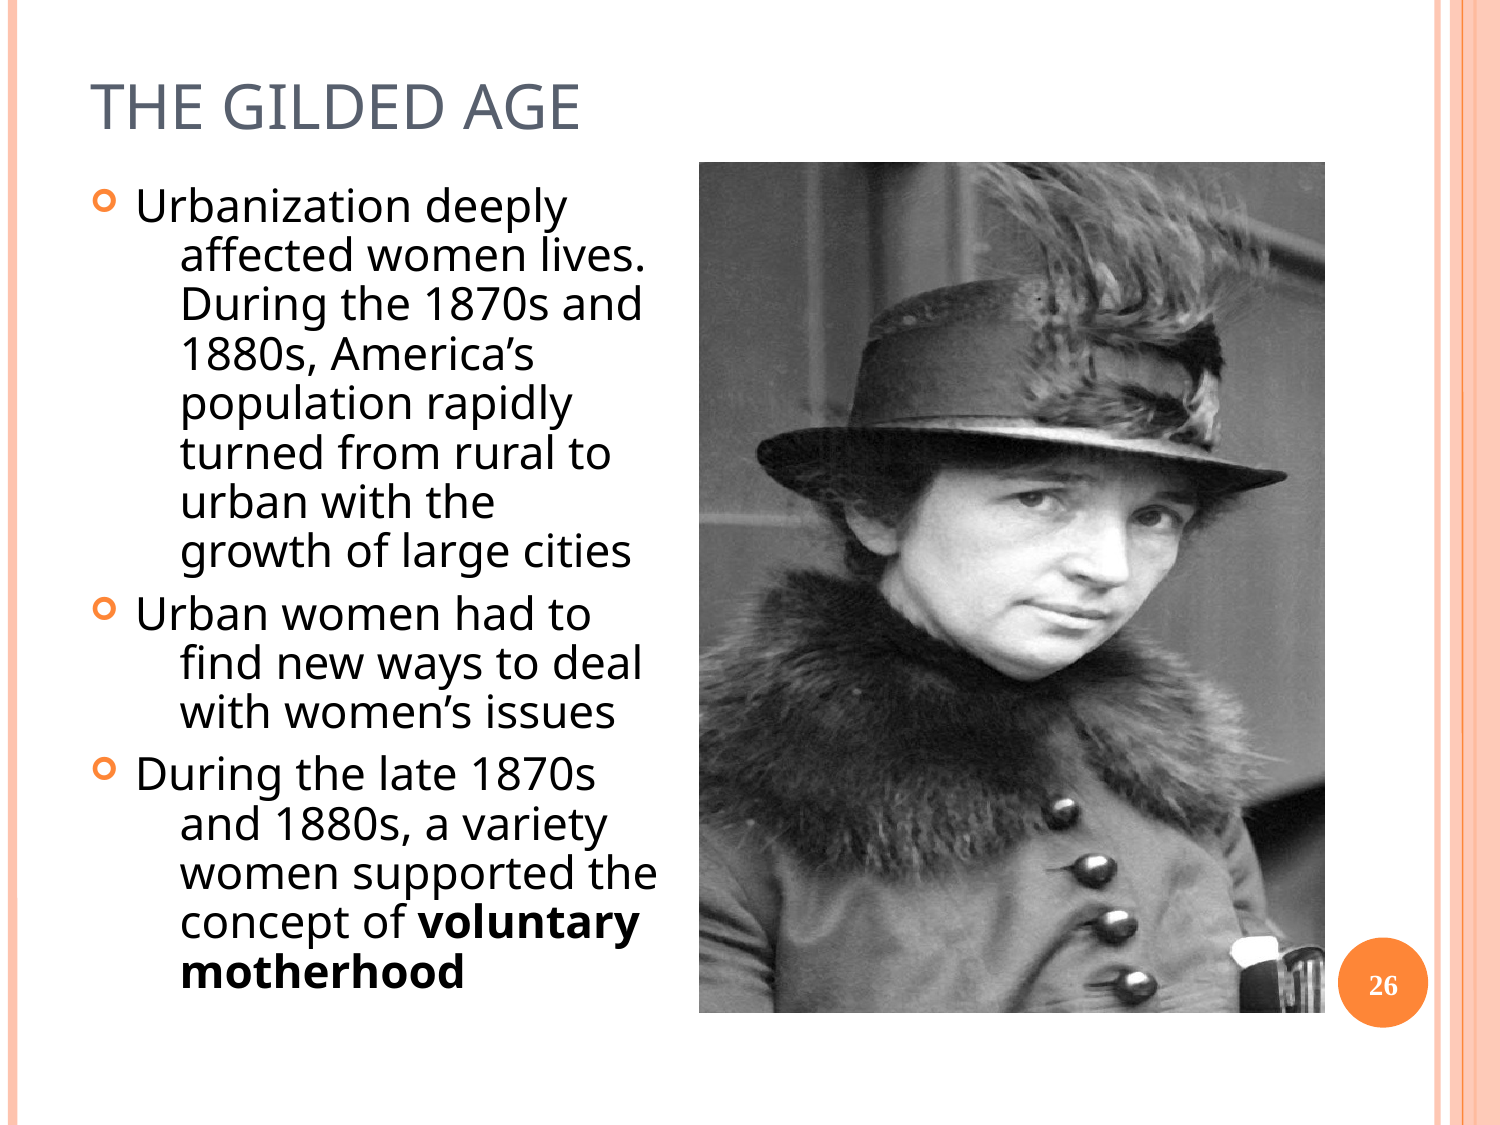

# The Gilded Age
Urbanization deeply affected women lives. During the 1870s and 1880s, America’s population rapidly turned from rural to urban with the growth of large cities
Urban women had to find new ways to deal with women’s issues
During the late 1870s and 1880s, a variety women supported the concept of voluntary motherhood